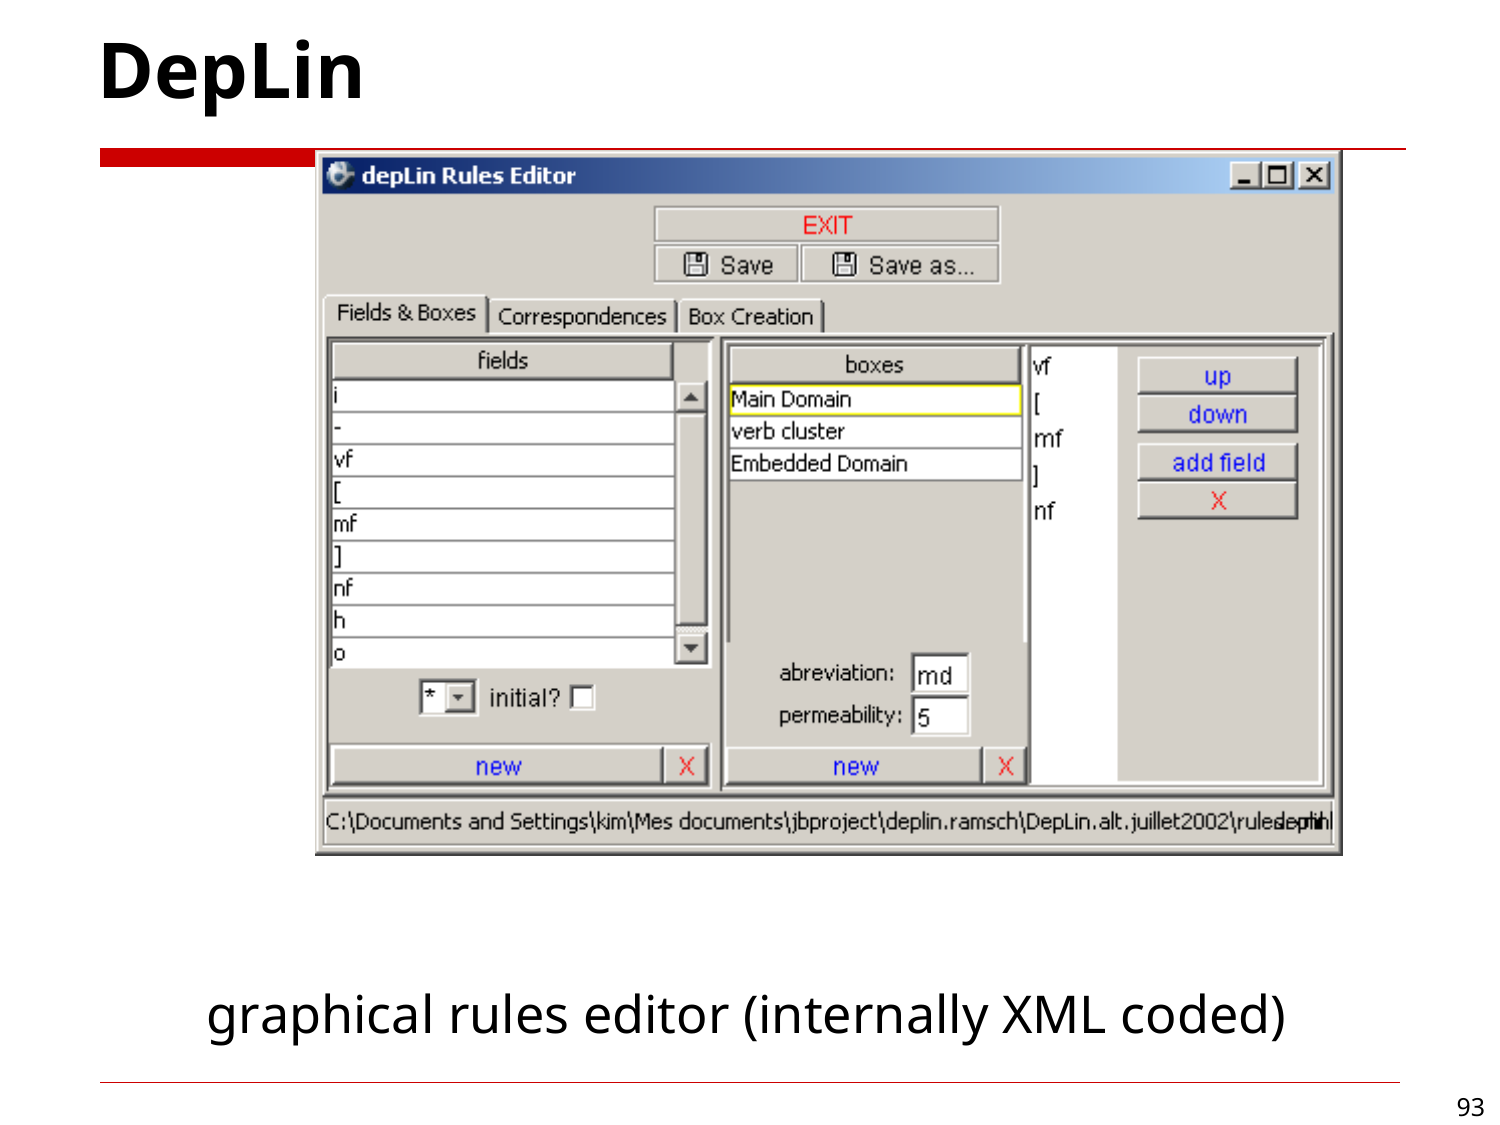

# DepLin
graphical rules editor (internally XML coded)
93